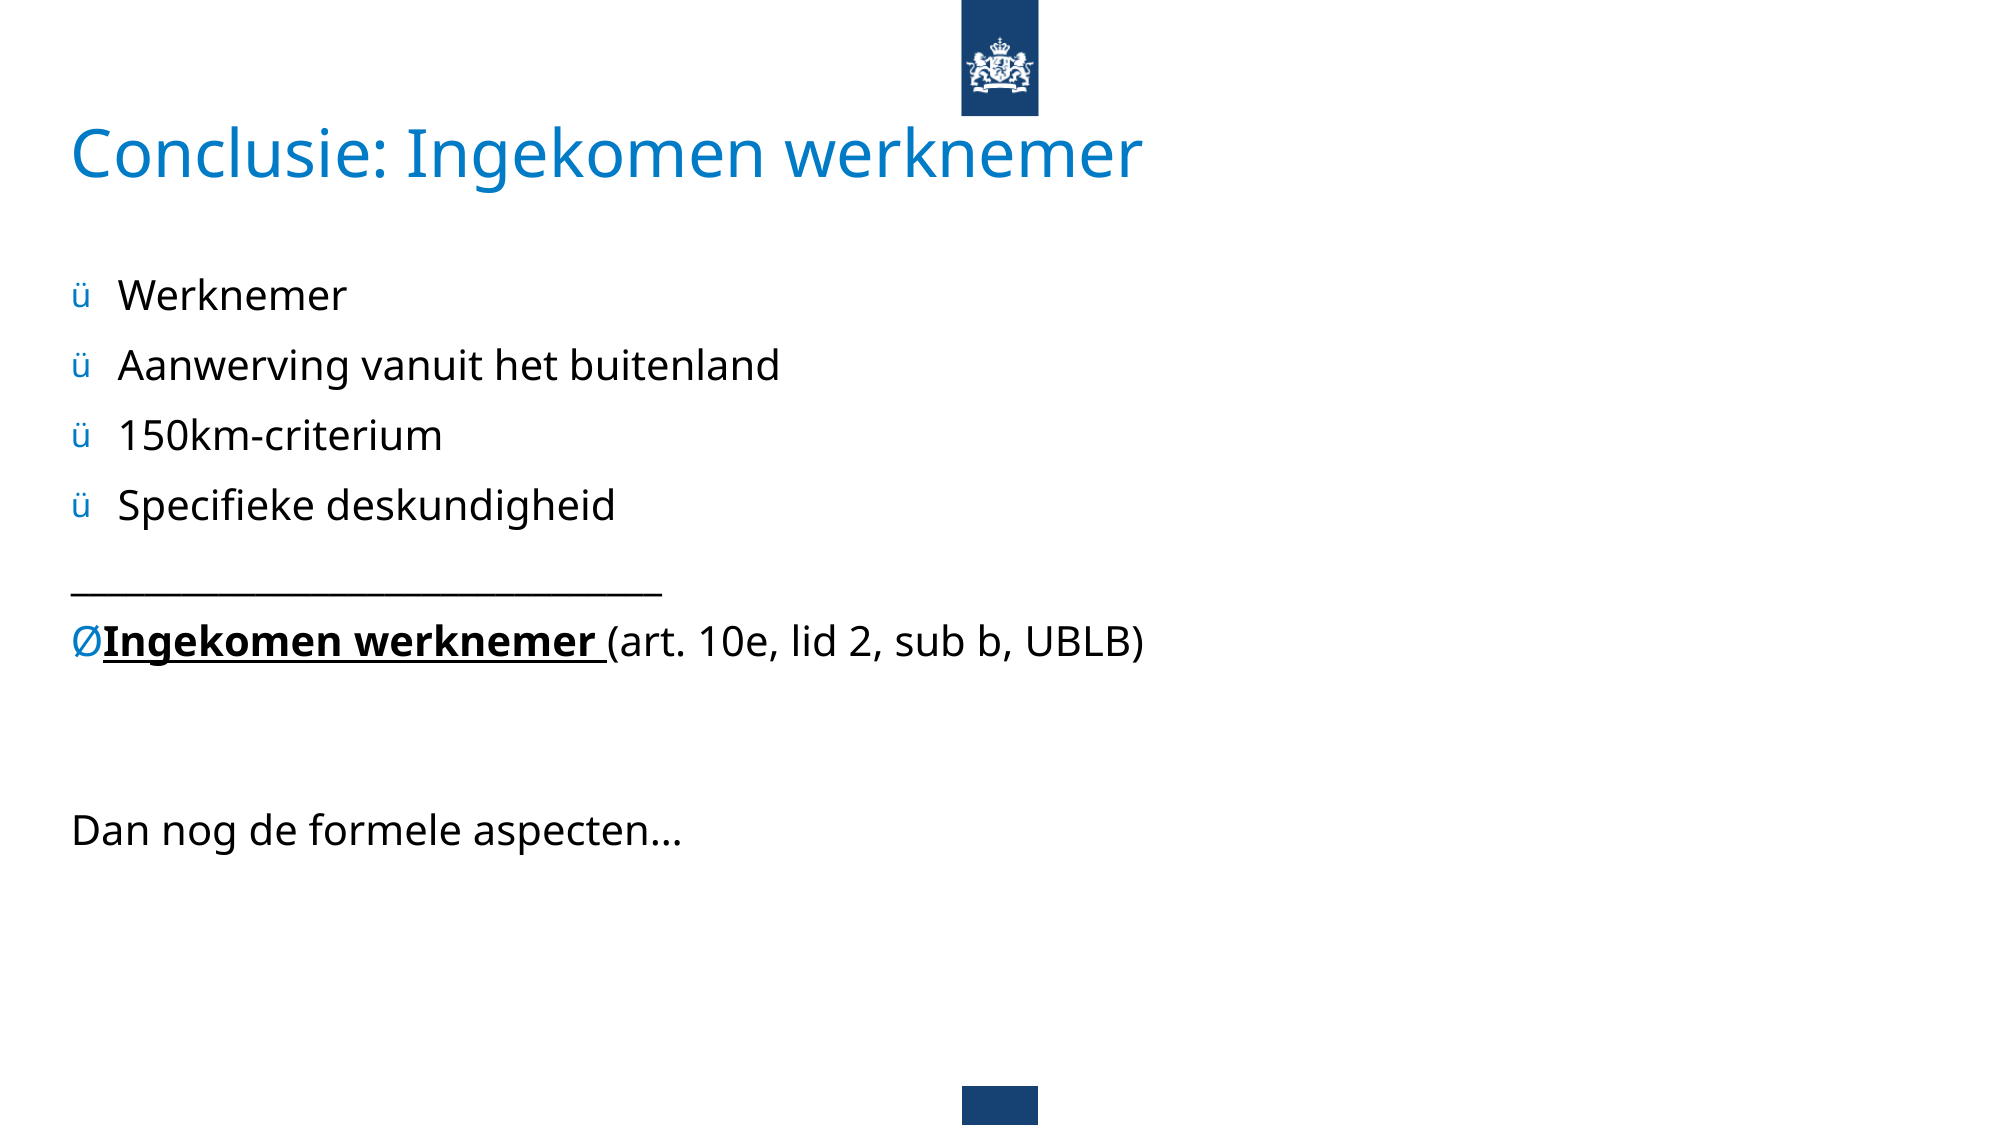

# Conclusie: Ingekomen werknemer
Werknemer
Aanwerving vanuit het buitenland
150km-criterium
Specifieke deskundigheid
________________________________
Ingekomen werknemer (art. 10e, lid 2, sub b, UBLB)
Dan nog de formele aspecten…